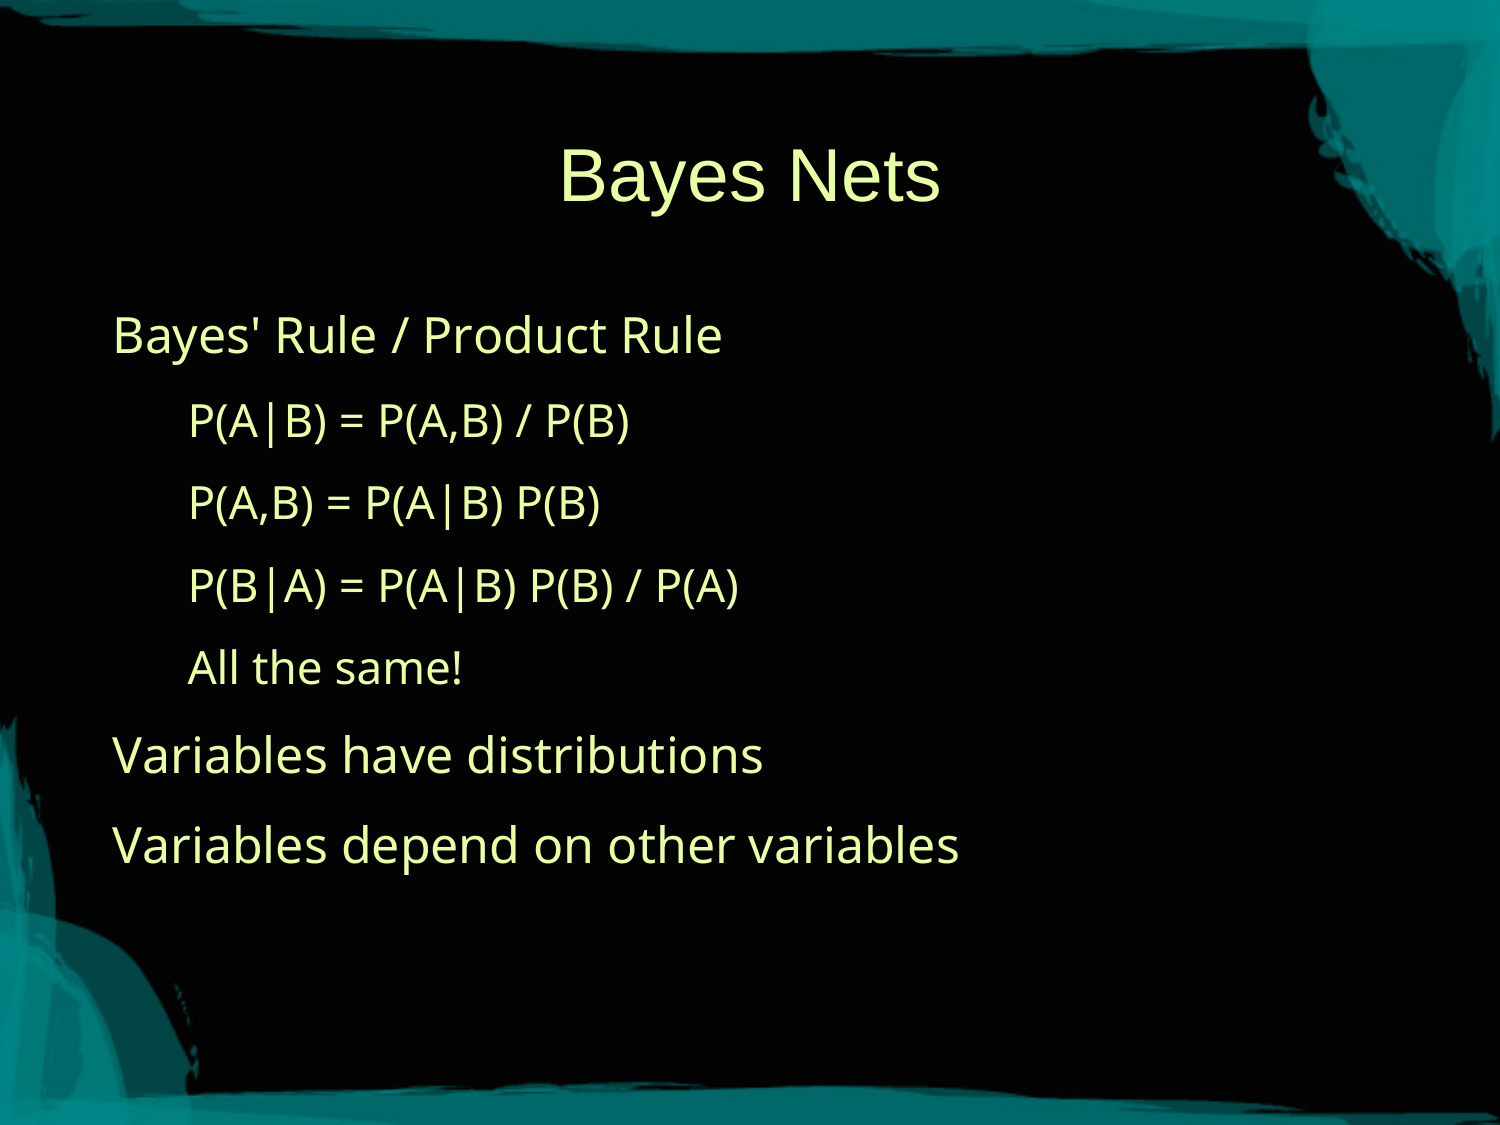

# Bayes Nets
Bayes' Rule / Product Rule
P(A|B) = P(A,B) / P(B)
P(A,B) = P(A|B) P(B)
P(B|A) = P(A|B) P(B) / P(A)
All the same!
Variables have distributions
Variables depend on other variables